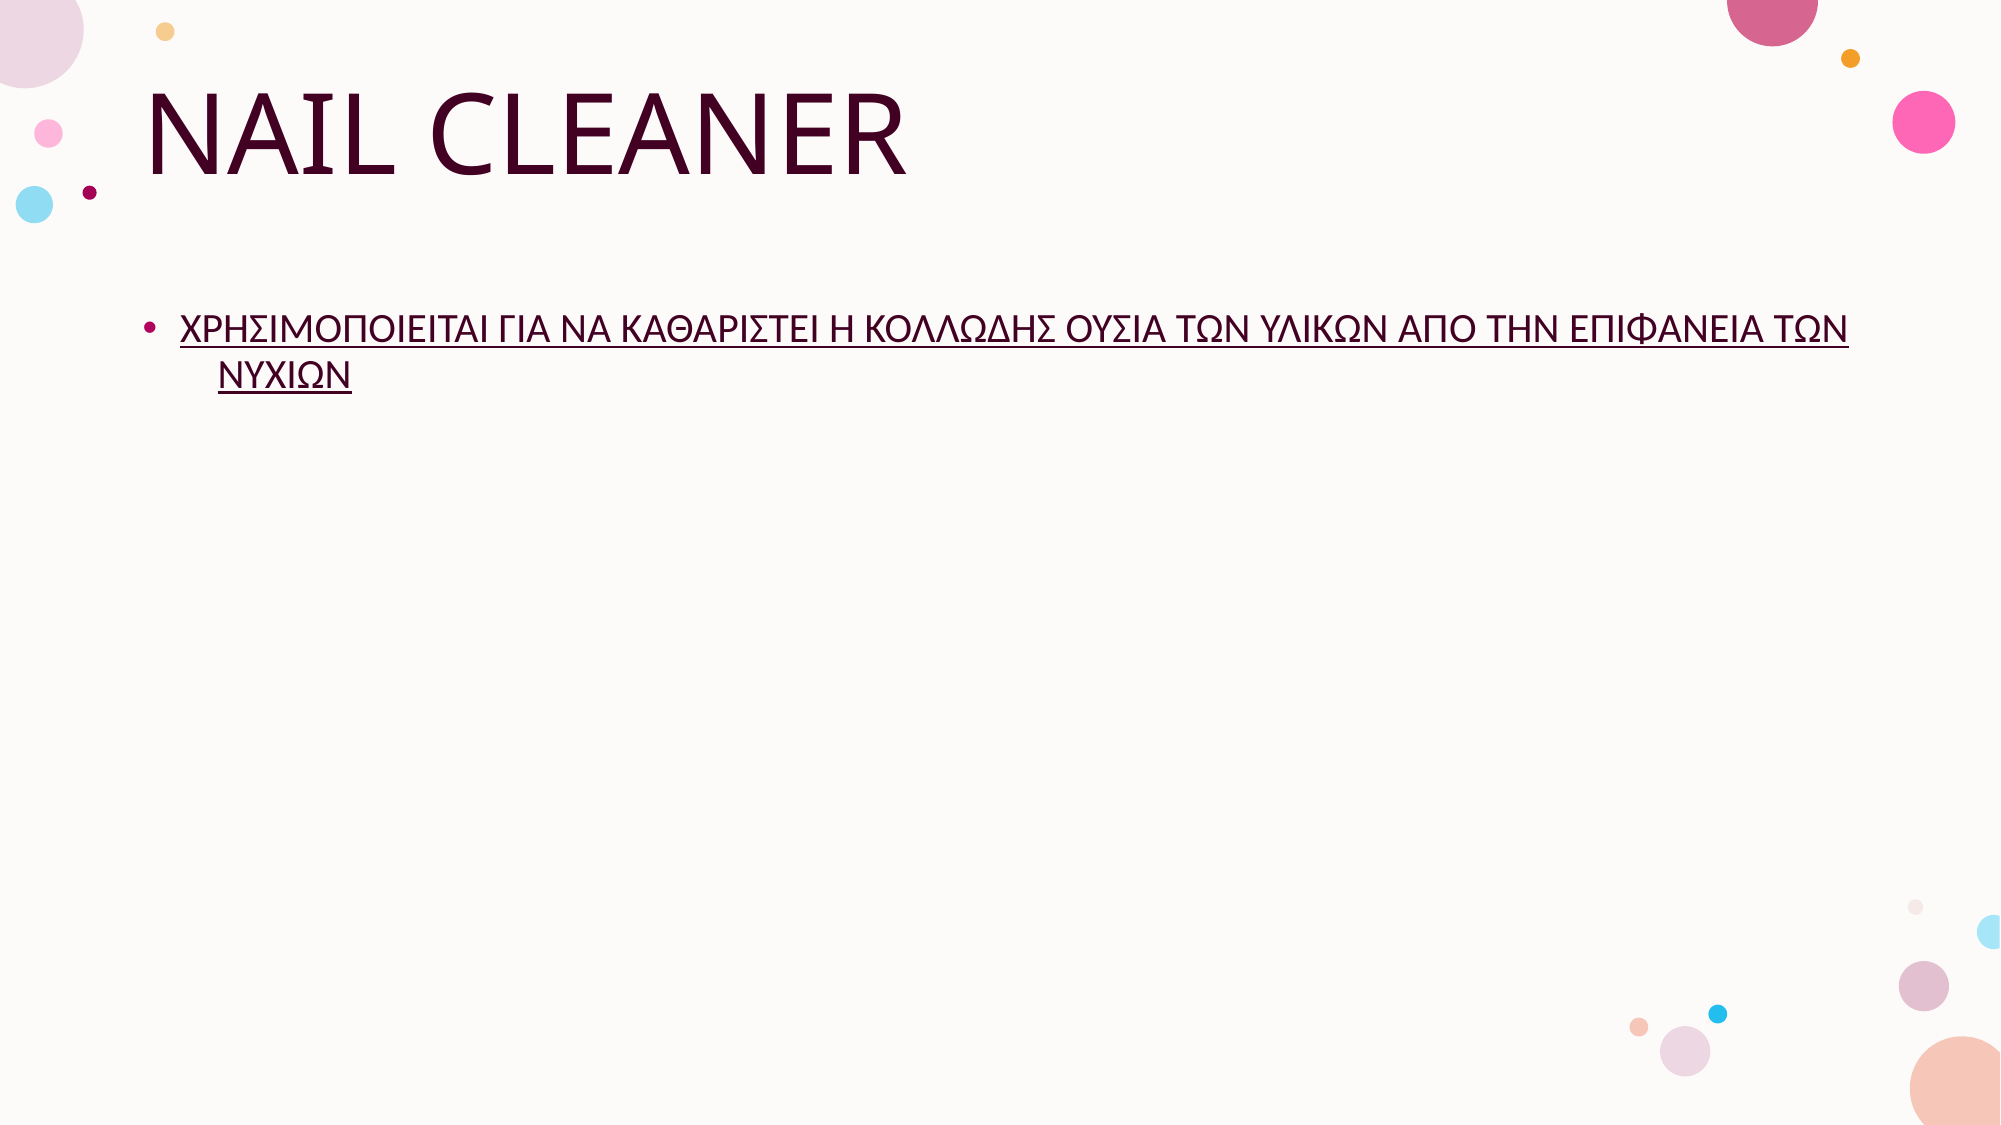

# NAIL CLEANER
ΧΡΗΣΙΜΟΠΟΙΕΙΤΑΙ ΓΙΑ ΝΑ ΚΑΘΑΡΙΣΤΕΙ Η ΚΟΛΛΩΔΗΣ ΟΥΣΙΑ ΤΩΝ ΥΛΙΚΩΝ ΑΠΌ ΤΗΝ ΕΠΙΦΑΝΕΙΑ ΤΩΝ ΝΥΧΙΩΝ